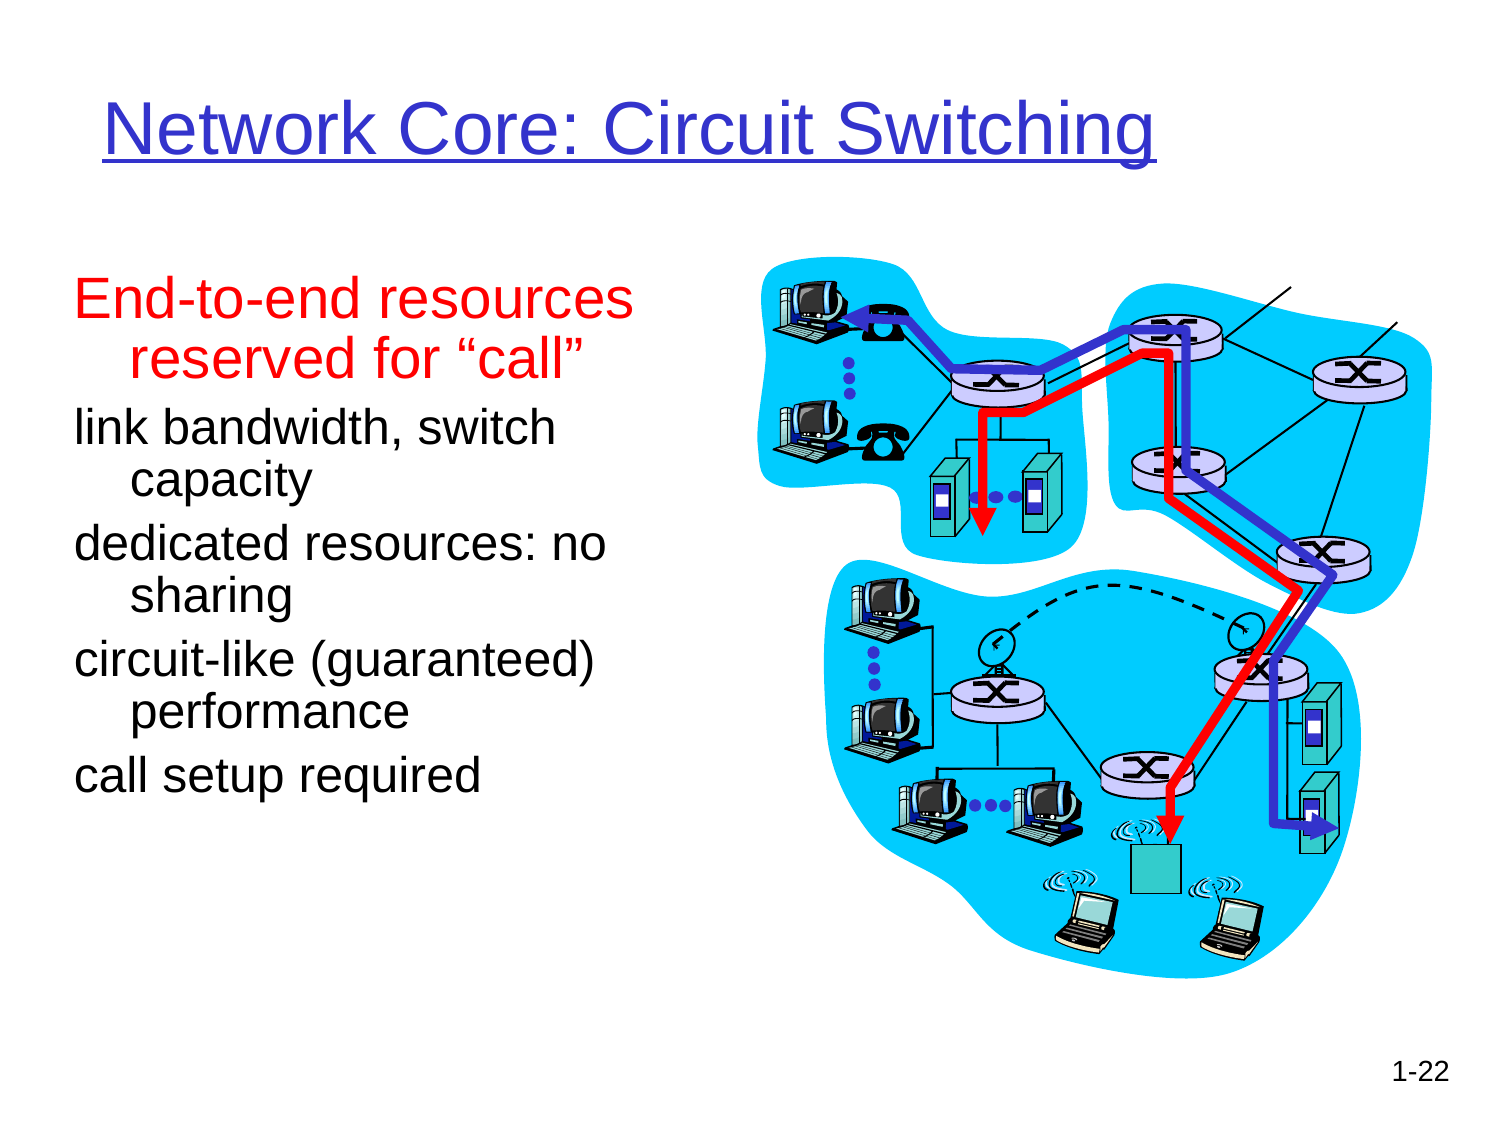

# Network Core: Circuit Switching
End-to-end resources reserved for “call”
link bandwidth, switch capacity
dedicated resources: no sharing
circuit-like (guaranteed) performance
call setup required
22